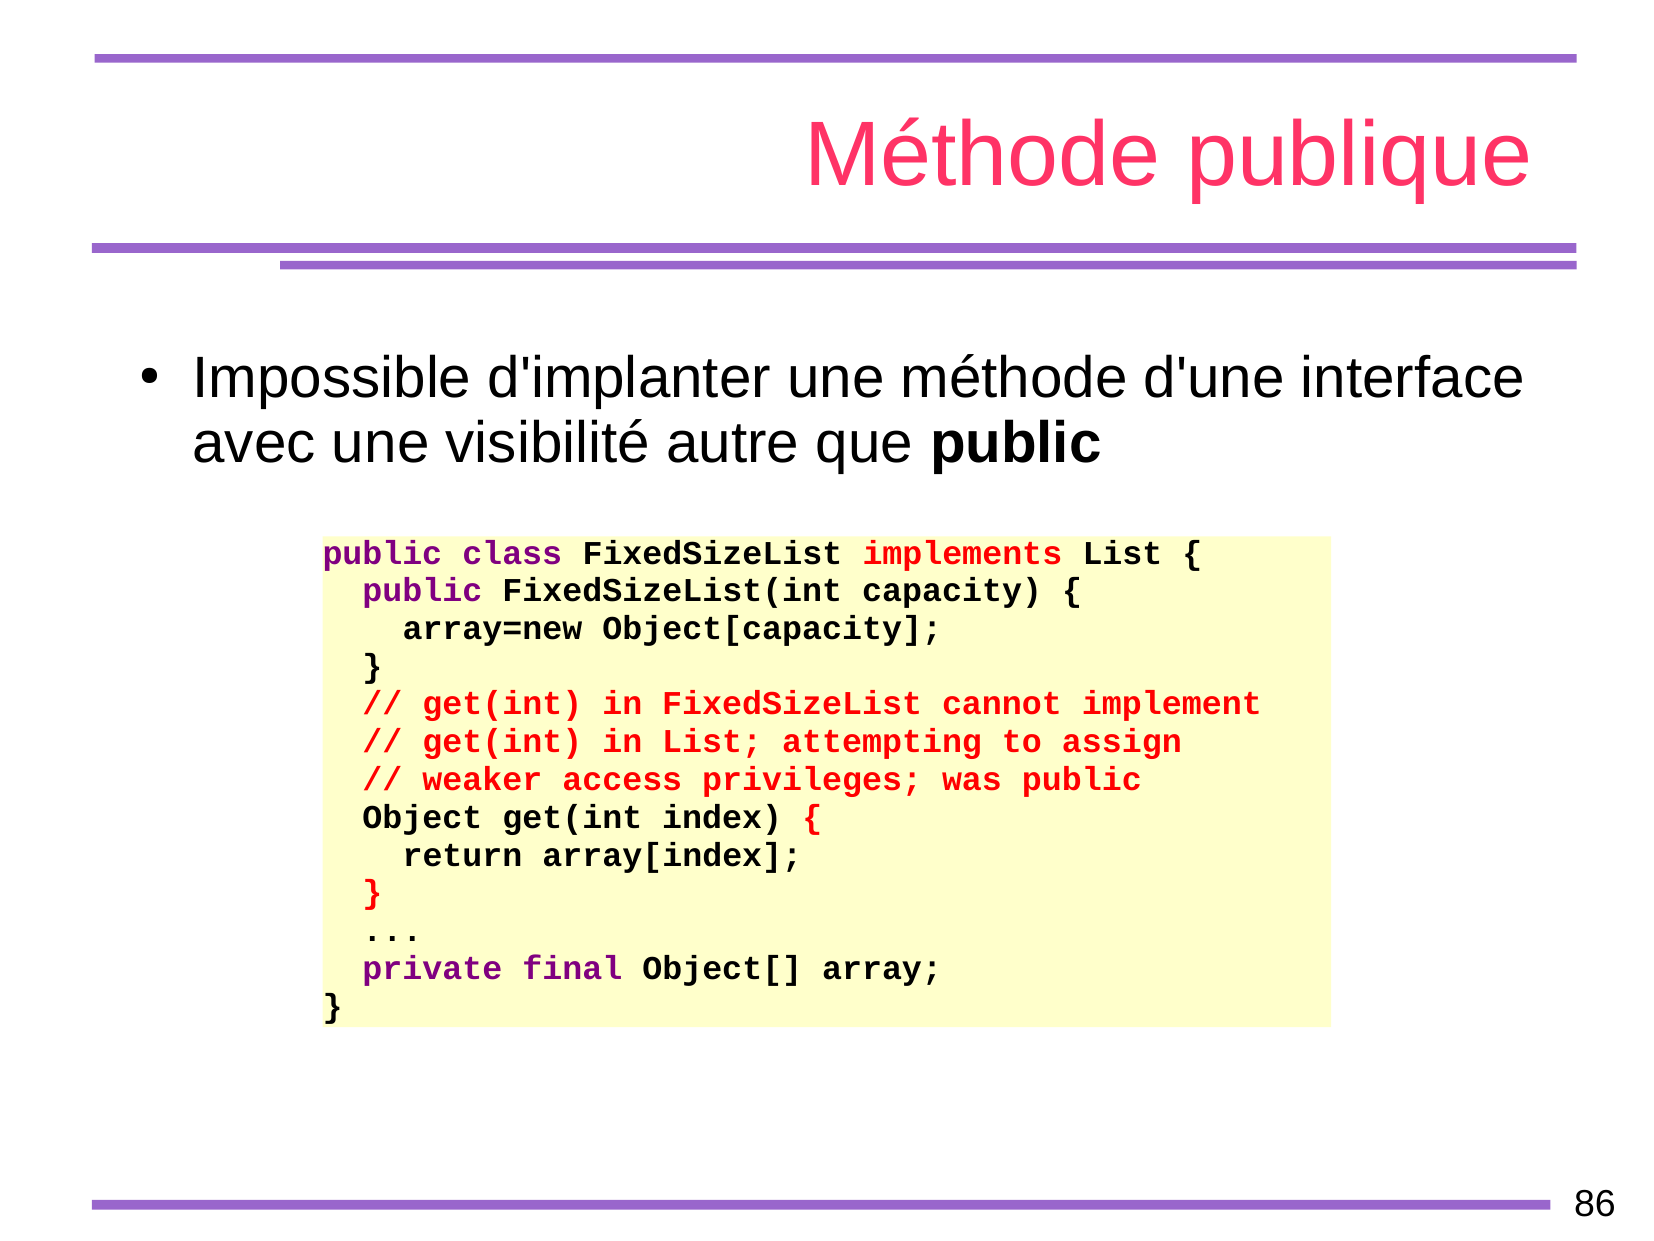

# Méthode publique
Impossible d'implanter une méthode d'une interface avec une visibilité autre que public
public class FixedSizeList implements List {
 public FixedSizeList(int capacity) {
 array=new Object[capacity];
 }
 // get(int) in FixedSizeList cannot implement
 // get(int) in List; attempting to assign
 // weaker access privileges; was public
 Object get(int index) {
 return array[index];
 }
 ...
 private final Object[] array;
}